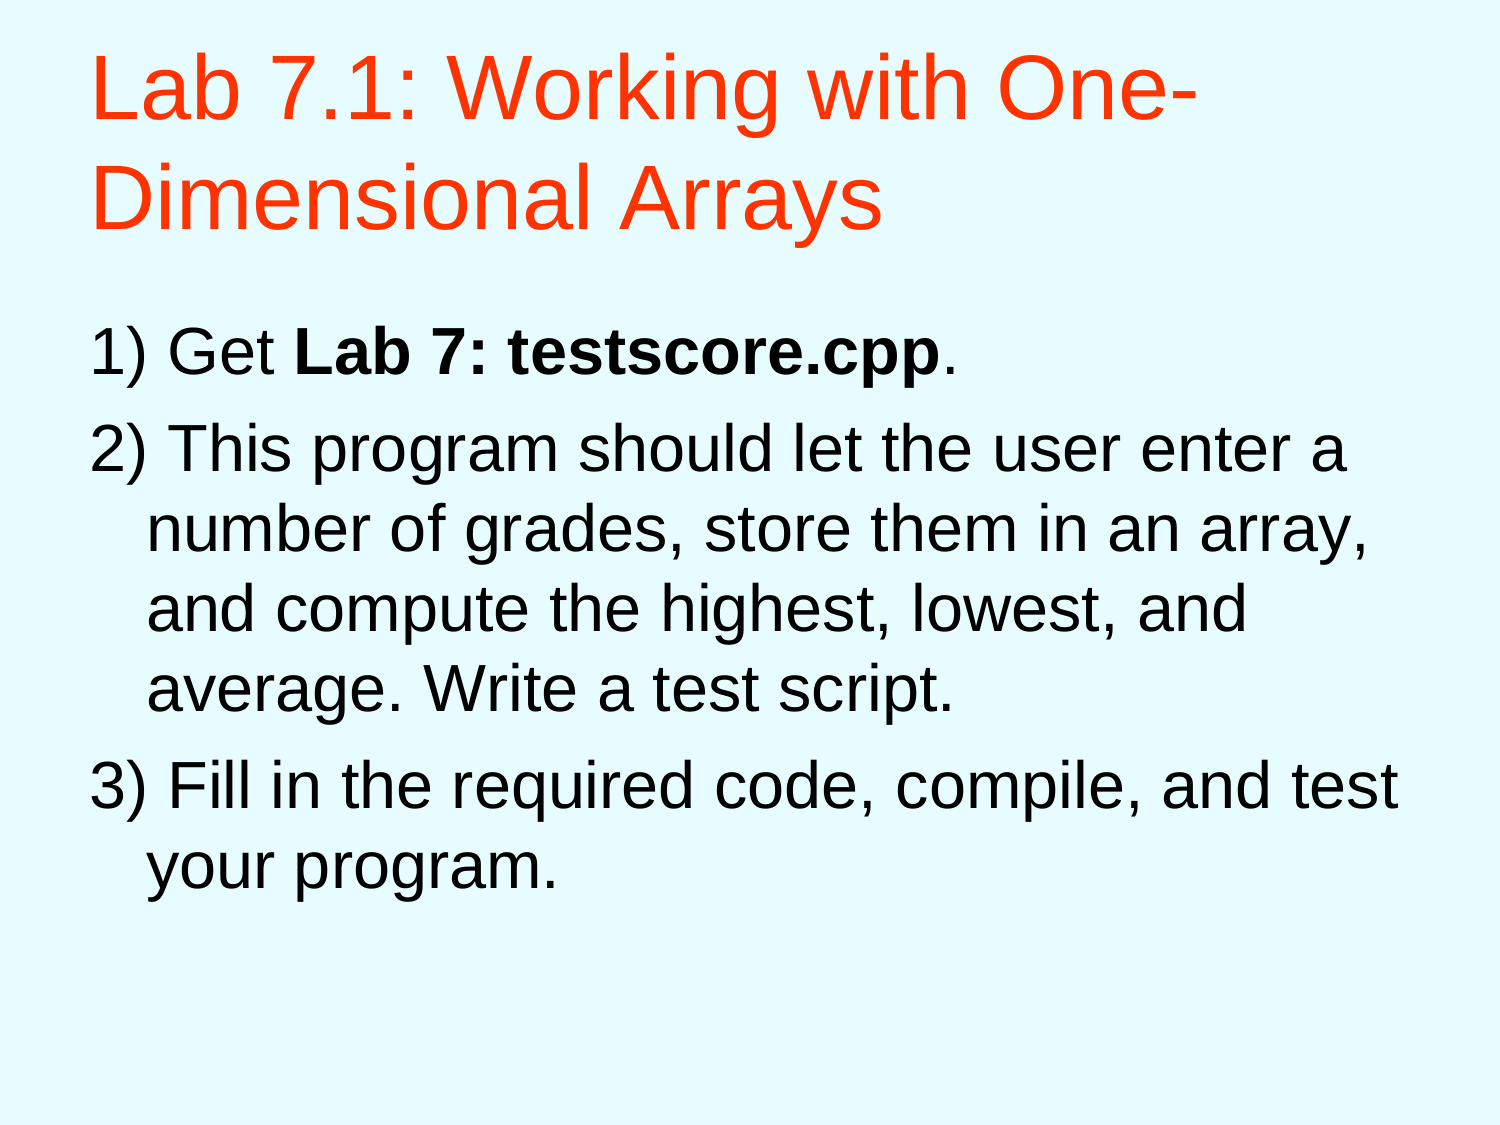

# Lab 7.1: Working with One-Dimensional Arrays
 Get Lab 7: testscore.cpp.
 This program should let the user enter a number of grades, store them in an array, and compute the highest, lowest, and average. Write a test script.
 Fill in the required code, compile, and test your program.